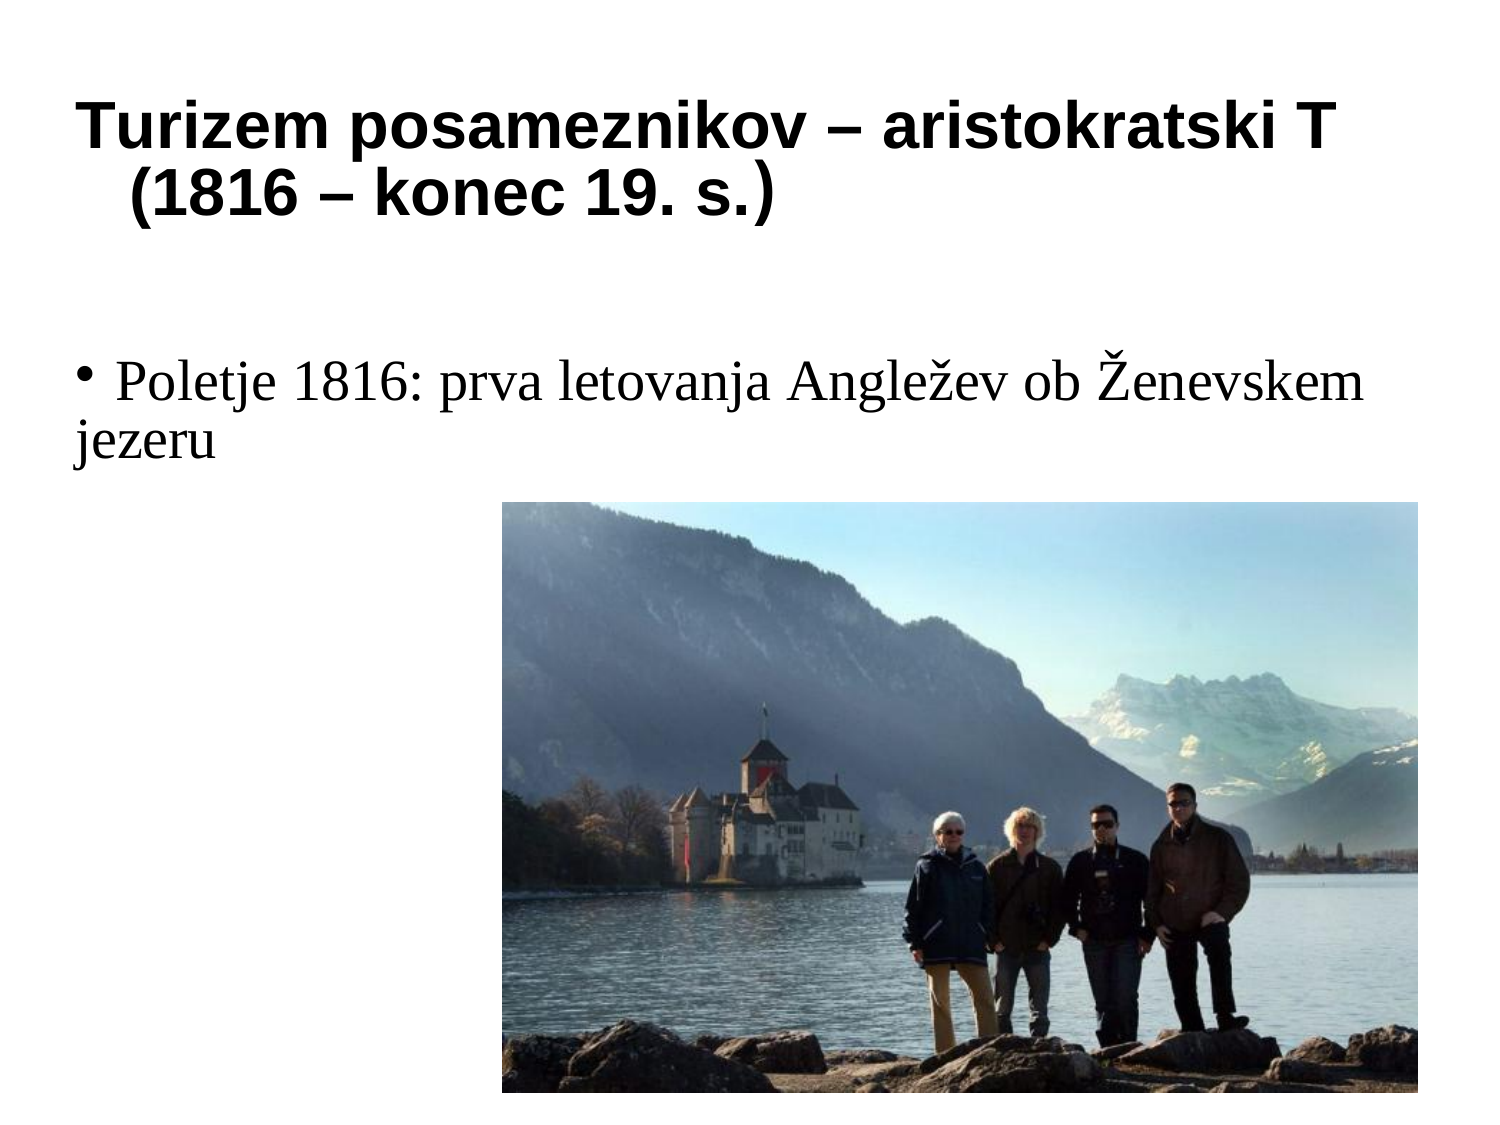

# Turizem posameznikov – aristokratski T (1816 – konec 19. s.‏)‏
 Poletje 1816: prva letovanja Angležev ob Ženevskem jezeru